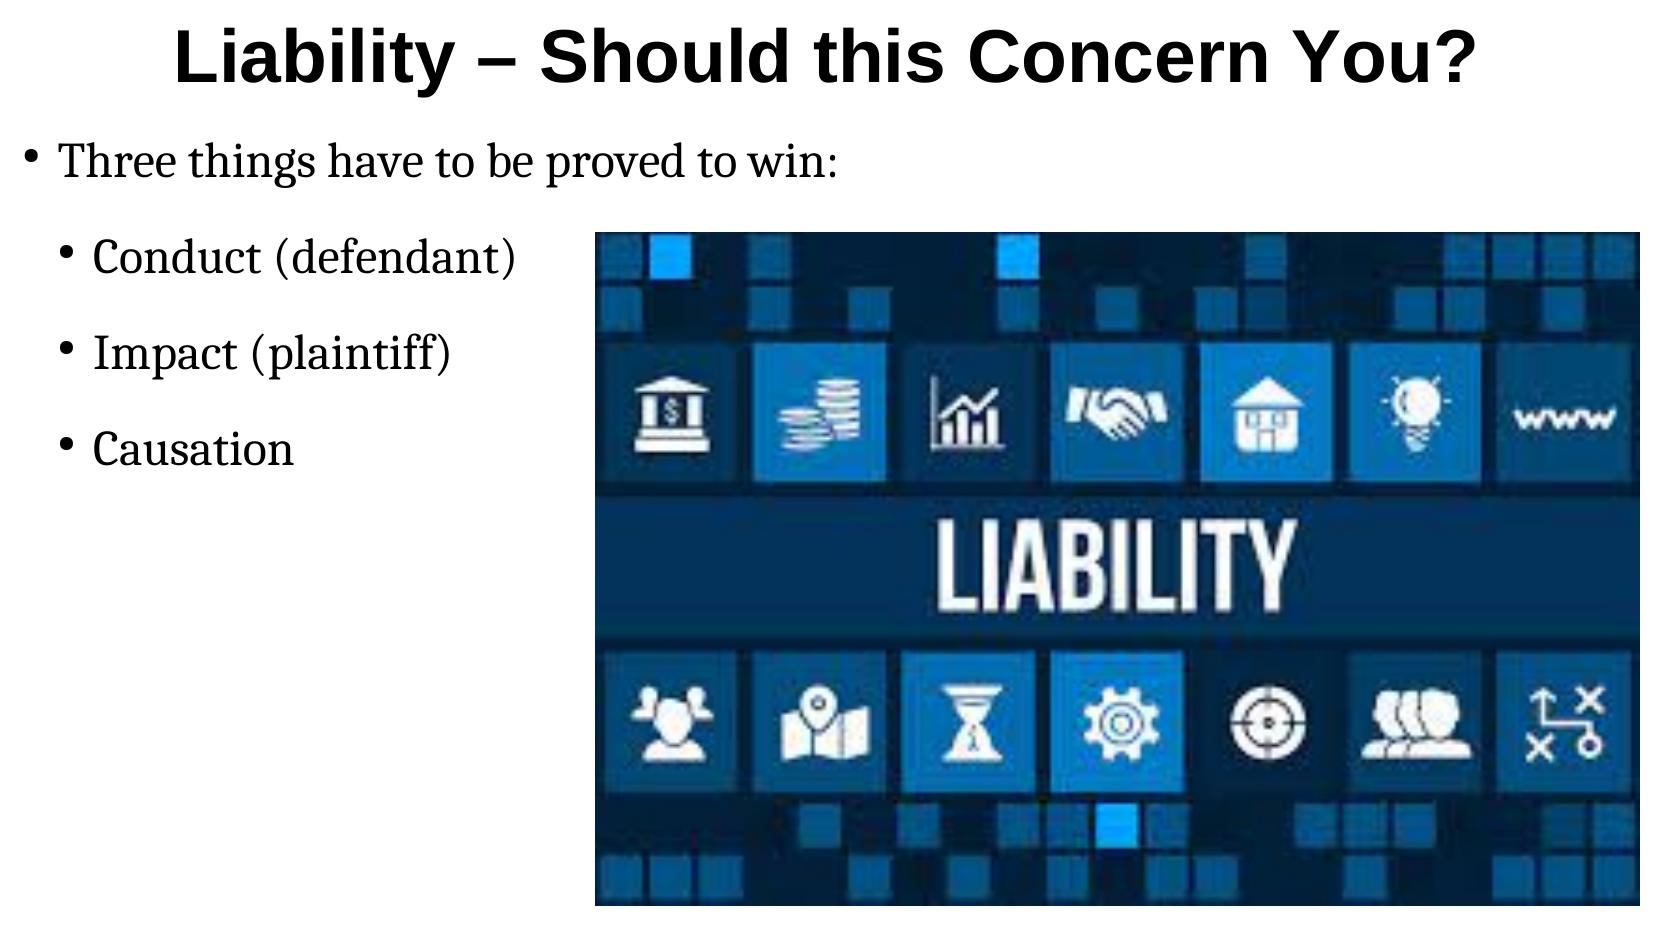

# Liability – Should this Concern You?
Three things have to be proved to win:
Conduct (defendant)
Impact (plaintiff)
Causation